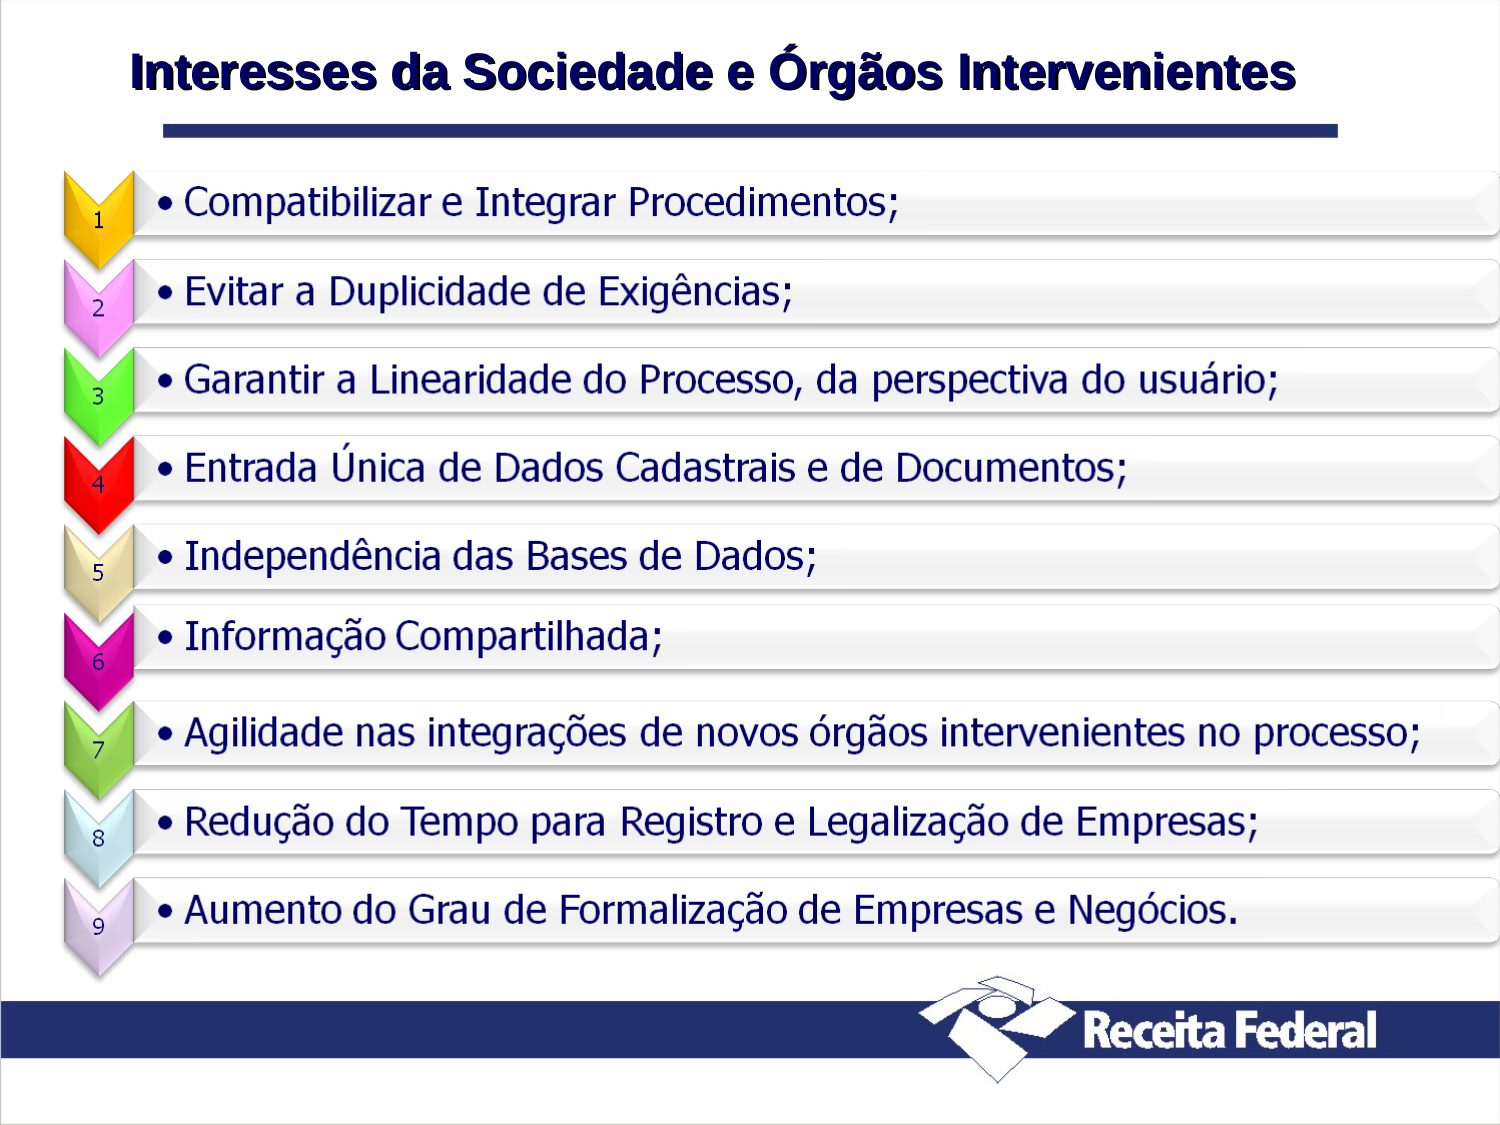

# Interesses da Sociedade e Órgãos Intervenientes